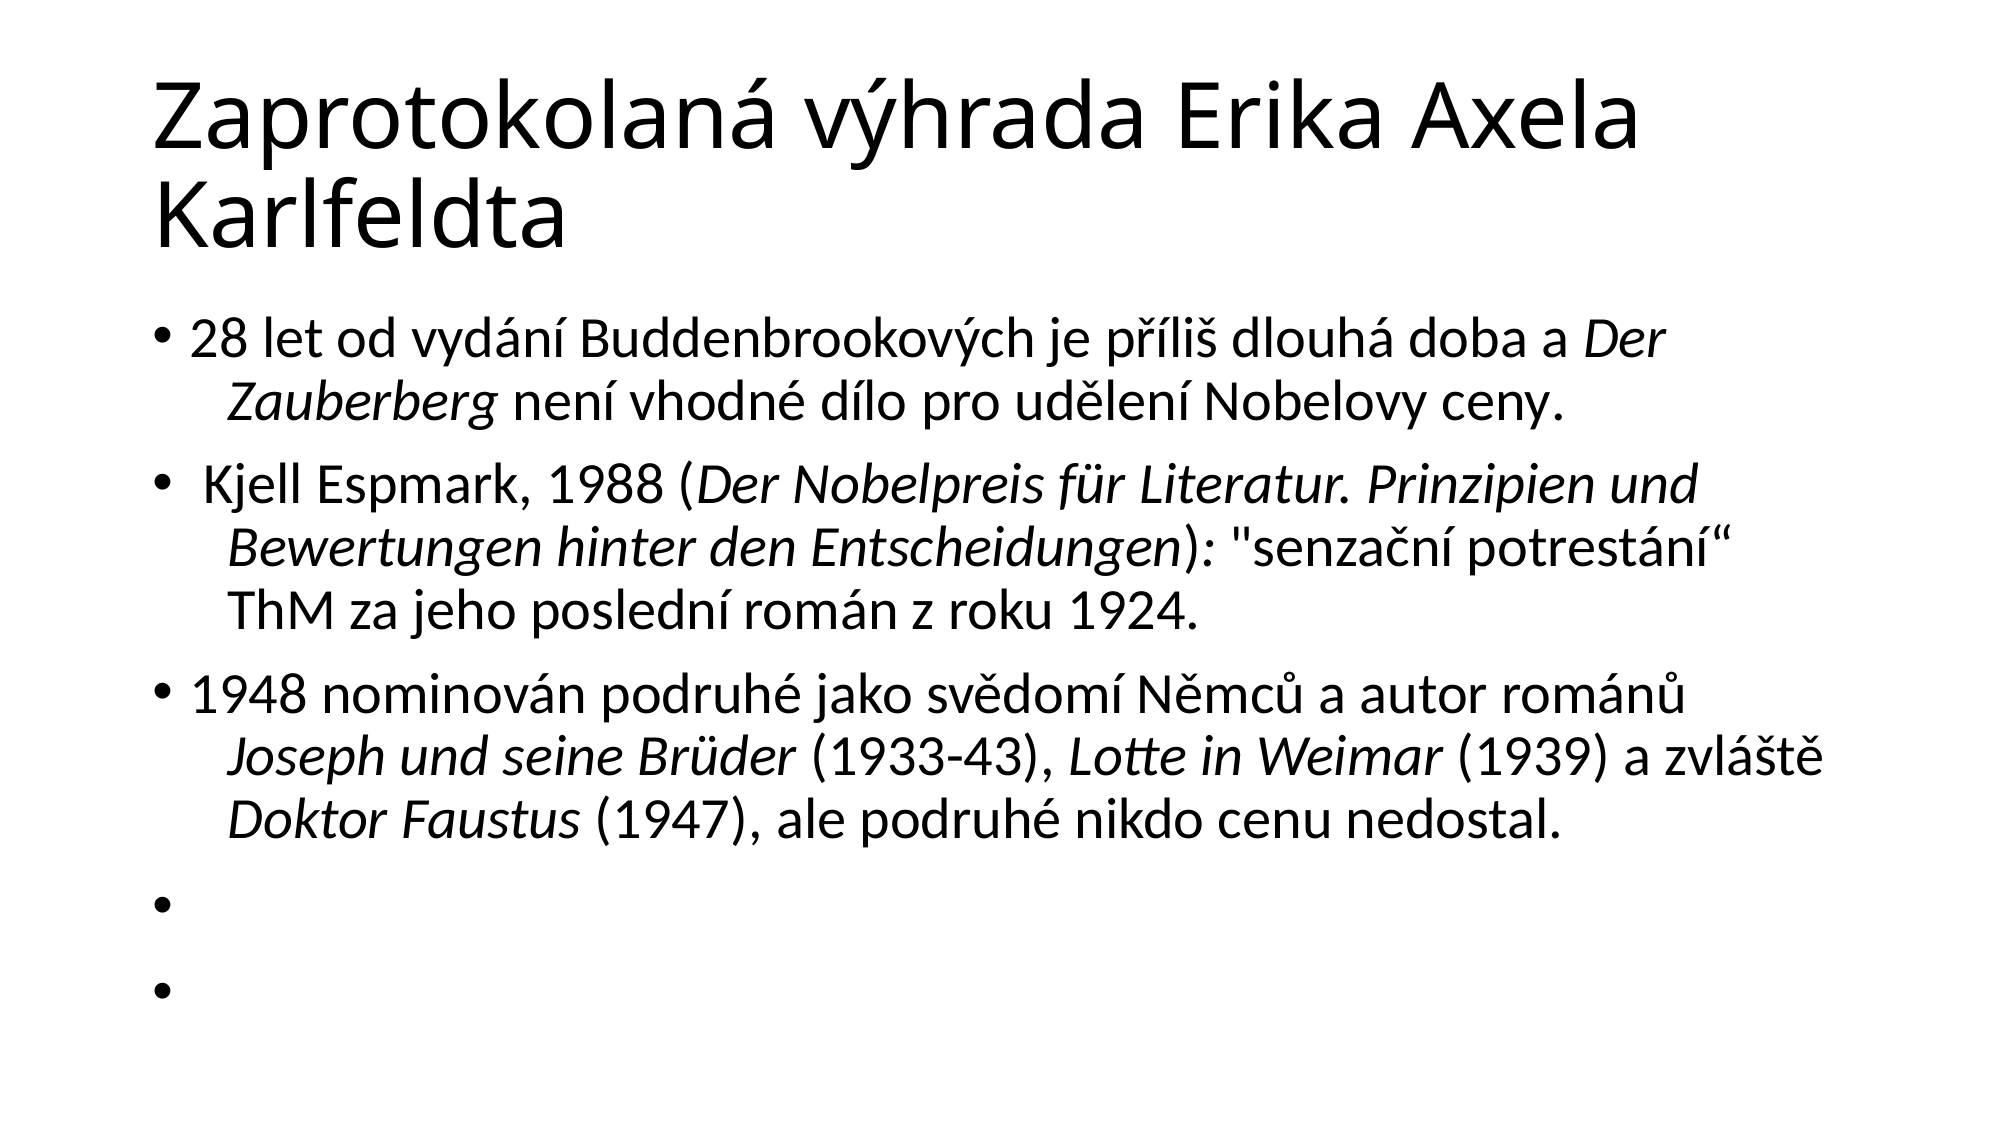

# Zaprotokolaná výhrada Erika Axela Karlfeldta
28 let od vydání Buddenbrookových je příliš dlouhá doba a Der Zauberberg není vhodné dílo pro udělení Nobelovy ceny.
 Kjell Espmark, 1988 (Der Nobelpreis für Literatur. Prinzipien und Bewertungen hinter den Entscheidungen): "senzační potrestání“ ThM za jeho poslední román z roku 1924.
1948 nominován podruhé jako svědomí Němců a autor románů Joseph und seine Brüder (1933-43), Lotte in Weimar (1939) a zvláště Doktor Faustus (1947), ale podruhé nikdo cenu nedostal.